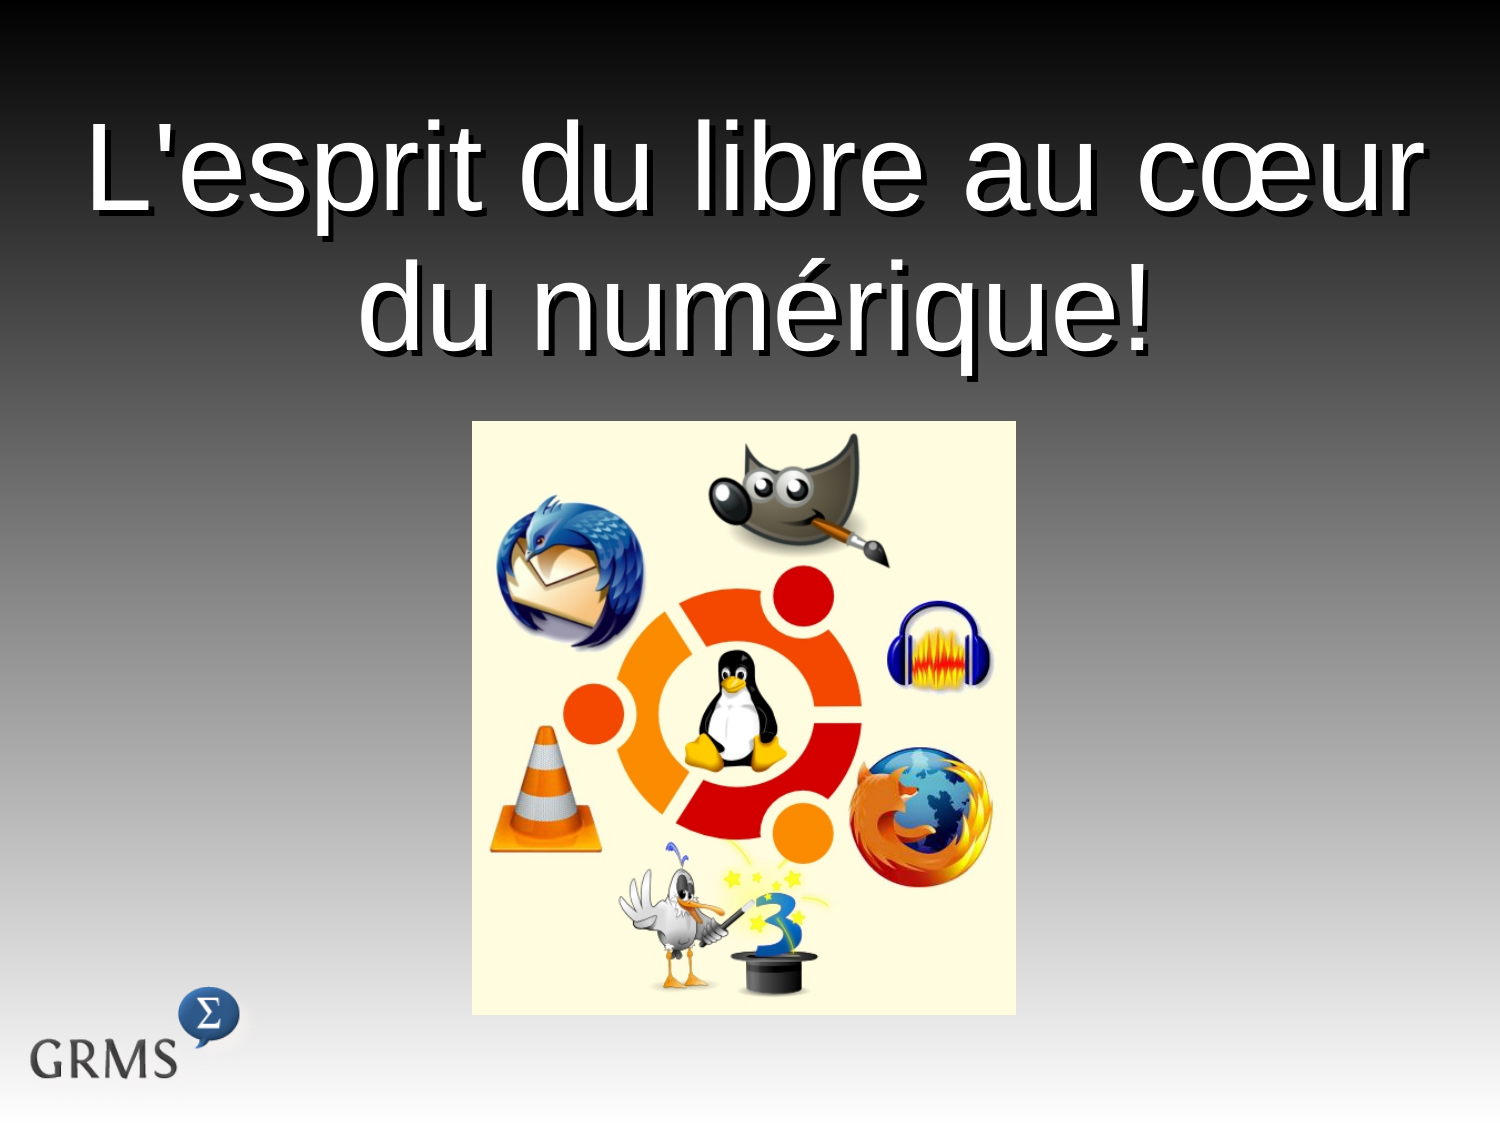

# L'esprit du libre au cœur du numérique!